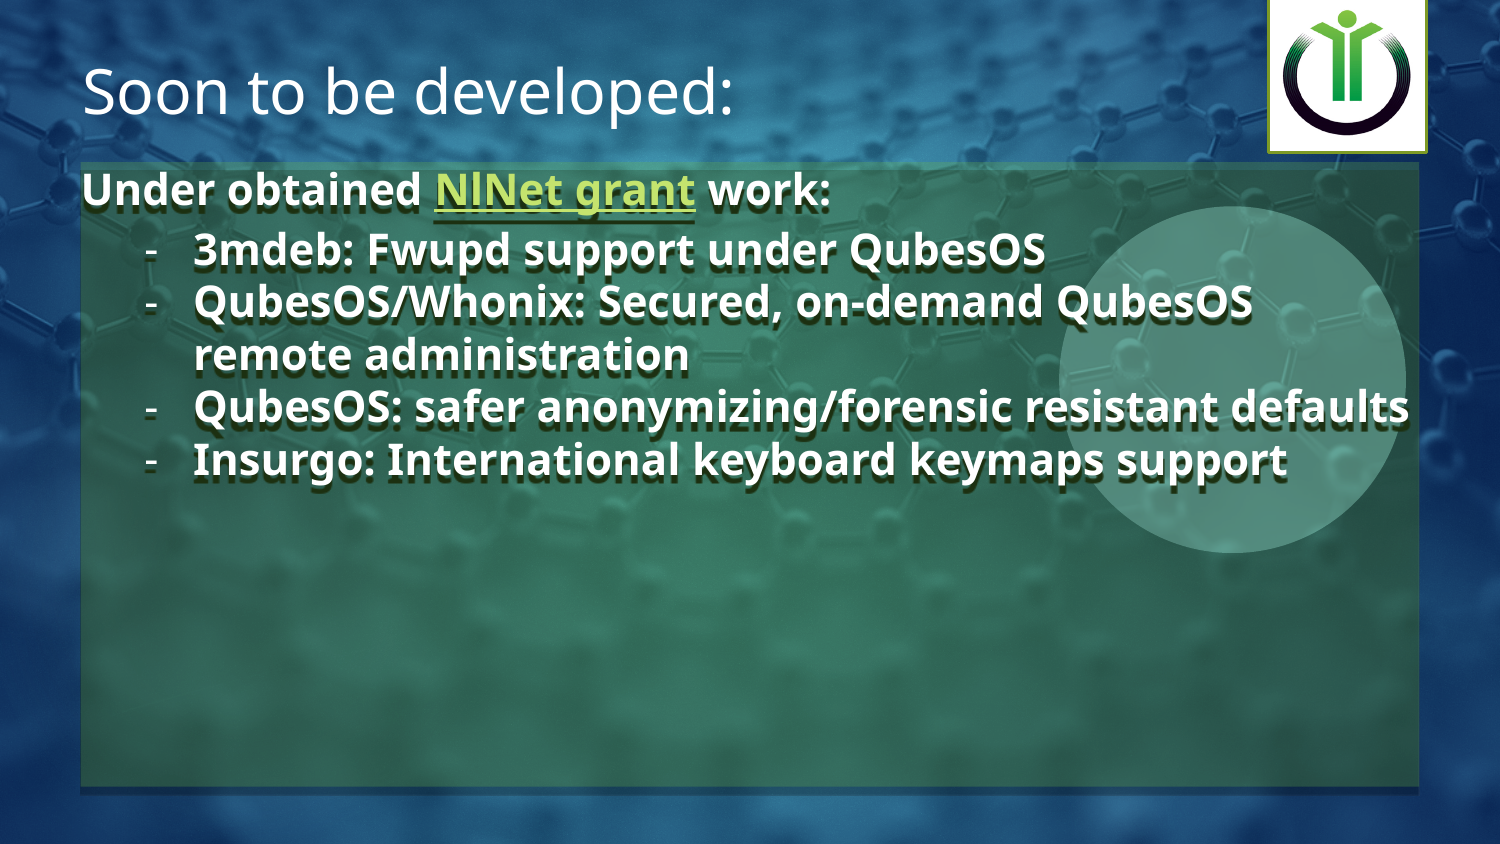

Soon to be developed:
Under obtained NlNet grant work:
3mdeb: Fwupd support under QubesOS
QubesOS/Whonix: Secured, on-demand QubesOS remote administration
QubesOS: safer anonymizing/forensic resistant defaults
Insurgo: International keyboard keymaps support